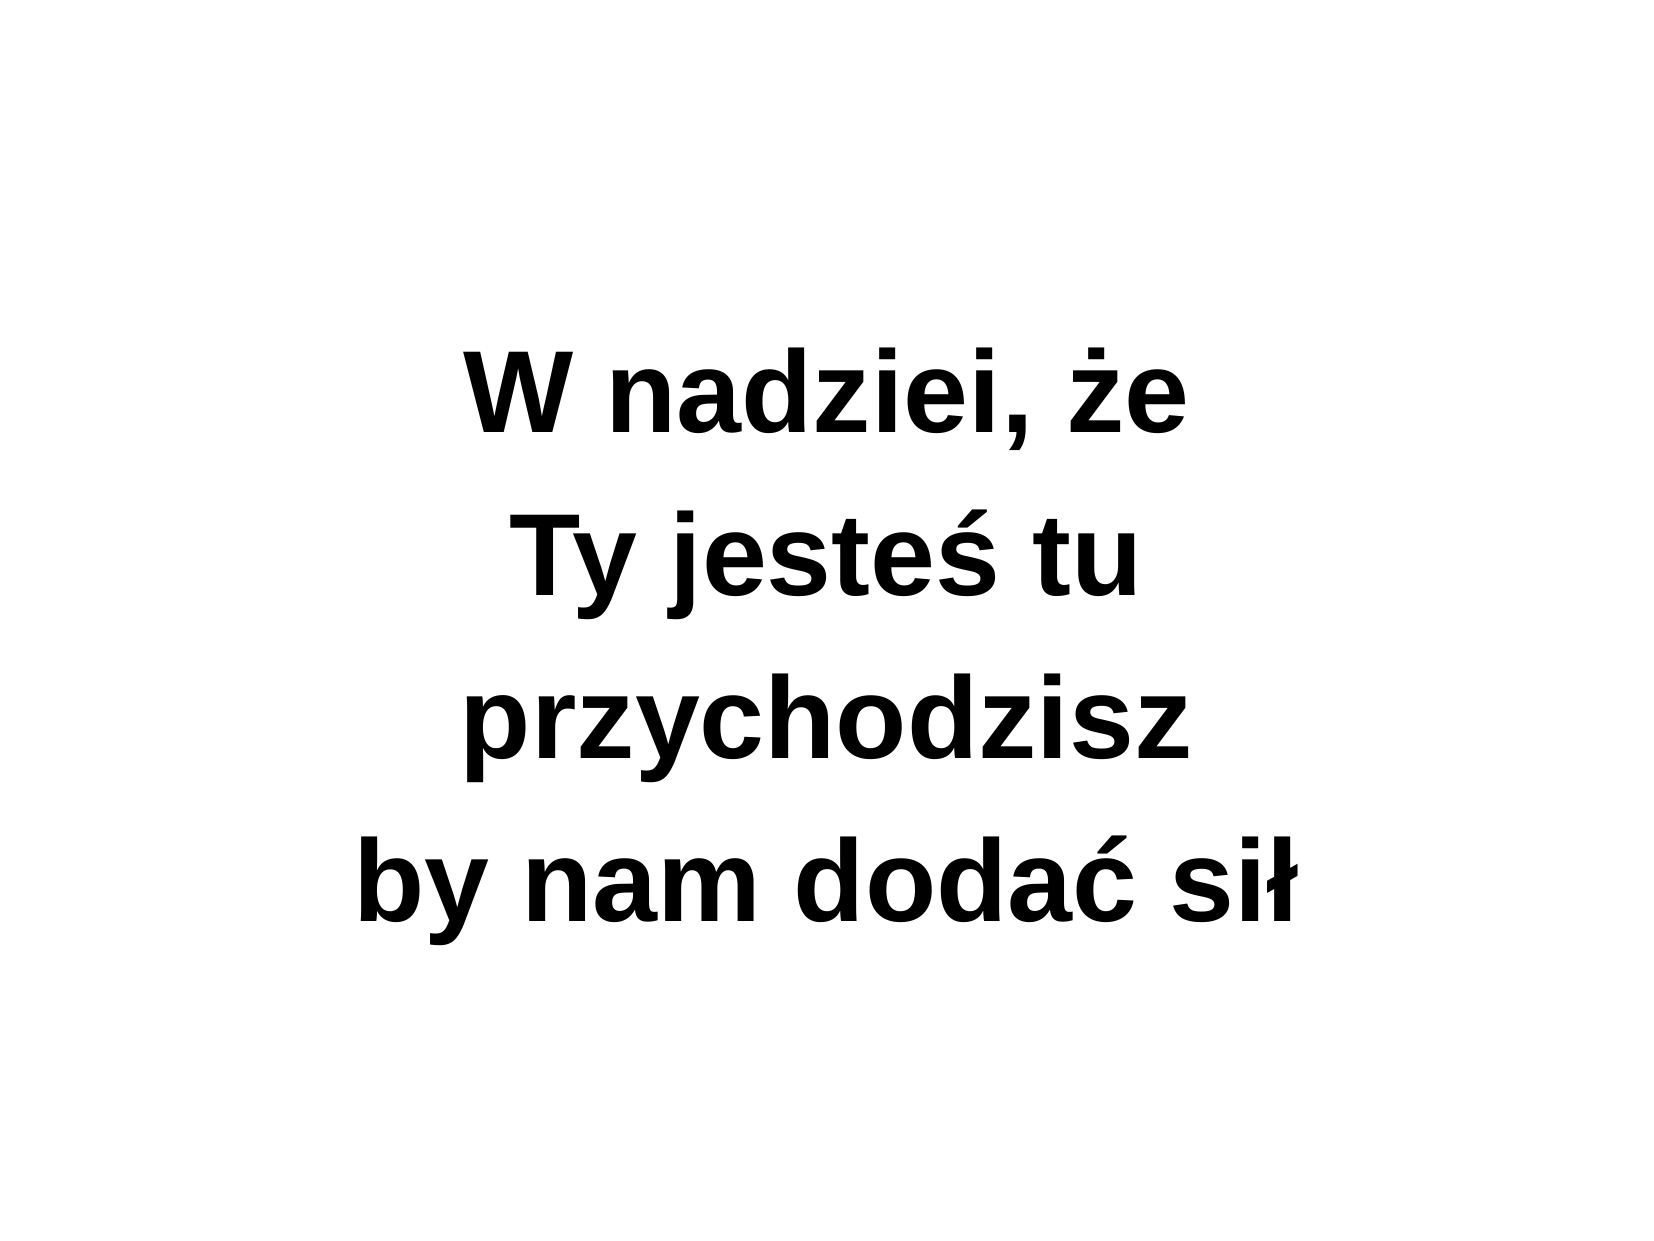

# W nadziei, że
Ty jesteś tu
przychodzisz
by nam dodać sił